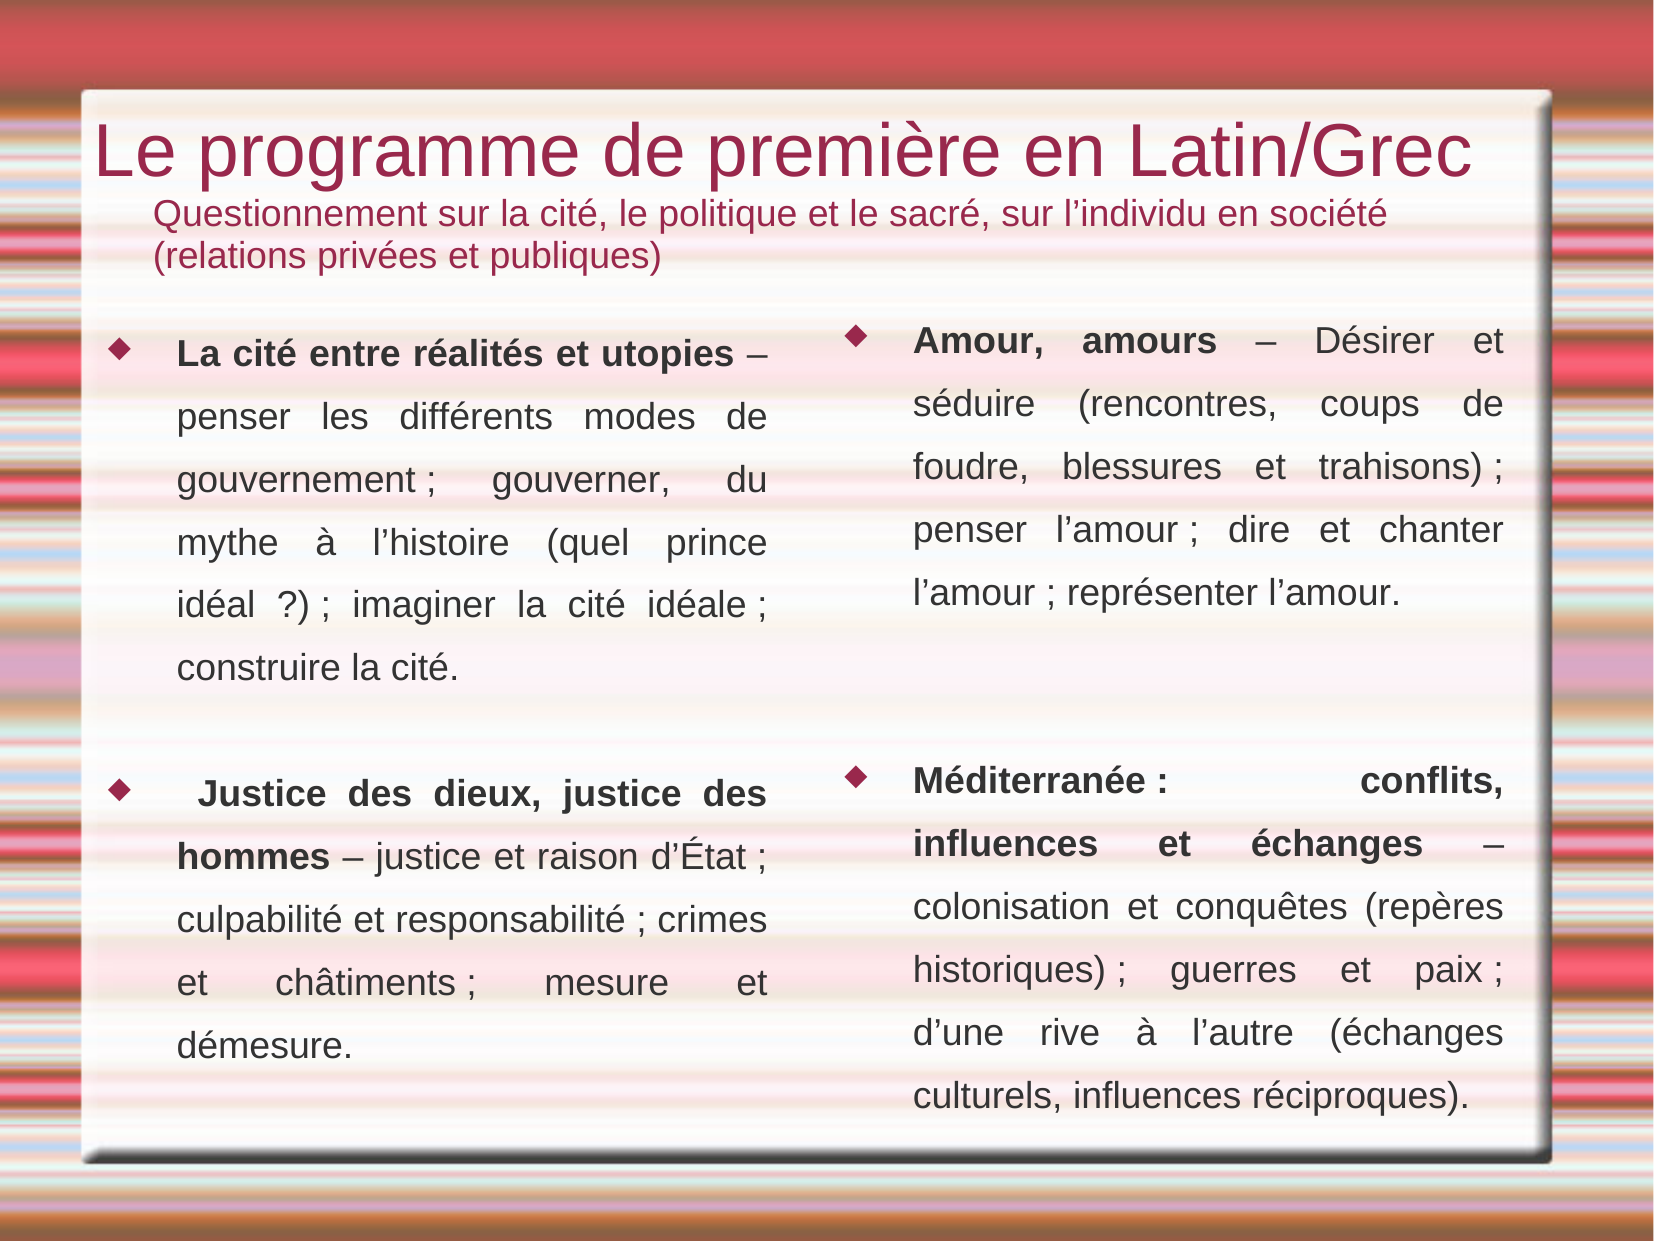

# Le programme de première en Latin/Grec Questionnement sur la cité, le politique et le sacré, sur l’individu en société (relations privées et publiques)
Amour, amours – Désirer et séduire (rencontres, coups de foudre, blessures et trahisons) ; penser l’amour ; dire et chanter l’amour ; représenter l’amour.
Méditerranée : conflits, influences et échanges – colonisation et conquêtes (repères historiques) ; guerres et paix ; d’une rive à l’autre (échanges culturels, influences réciproques).
La cité entre réalités et utopies – penser les différents modes de gouvernement ; gouverner, du mythe à l’histoire (quel prince idéal ?) ; imaginer la cité idéale ; construire la cité.
 Justice des dieux, justice des hommes – justice et raison d’État ; culpabilité et responsabilité ; crimes et châtiments ; mesure et démesure.